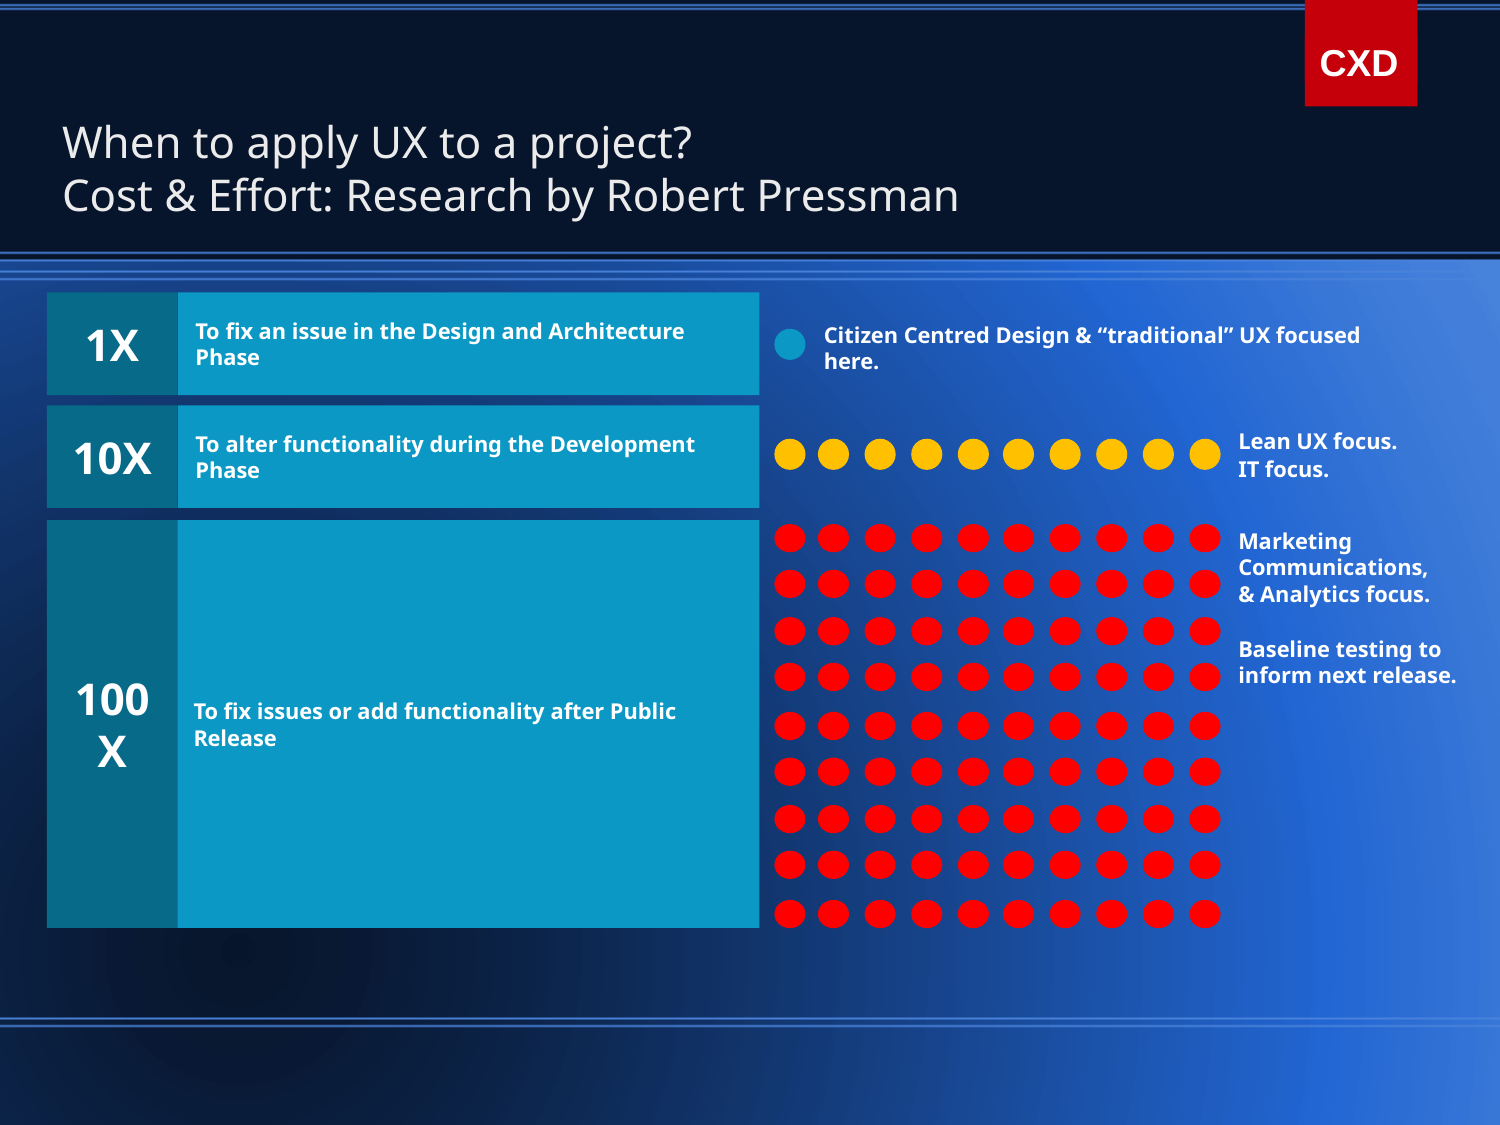

# When to apply UX to a project? Cost & Effort: Research by Robert Pressman
1X
To fix an issue in the Design and Architecture Phase
Citizen Centred Design & “traditional” UX focused here.
10X
To alter functionality during the Development Phase
Lean UX focus.
IT focus.
100X
To fix issues or add functionality after Public Release
Marketing Communications,
& Analytics focus.
Baseline testing to inform next release.